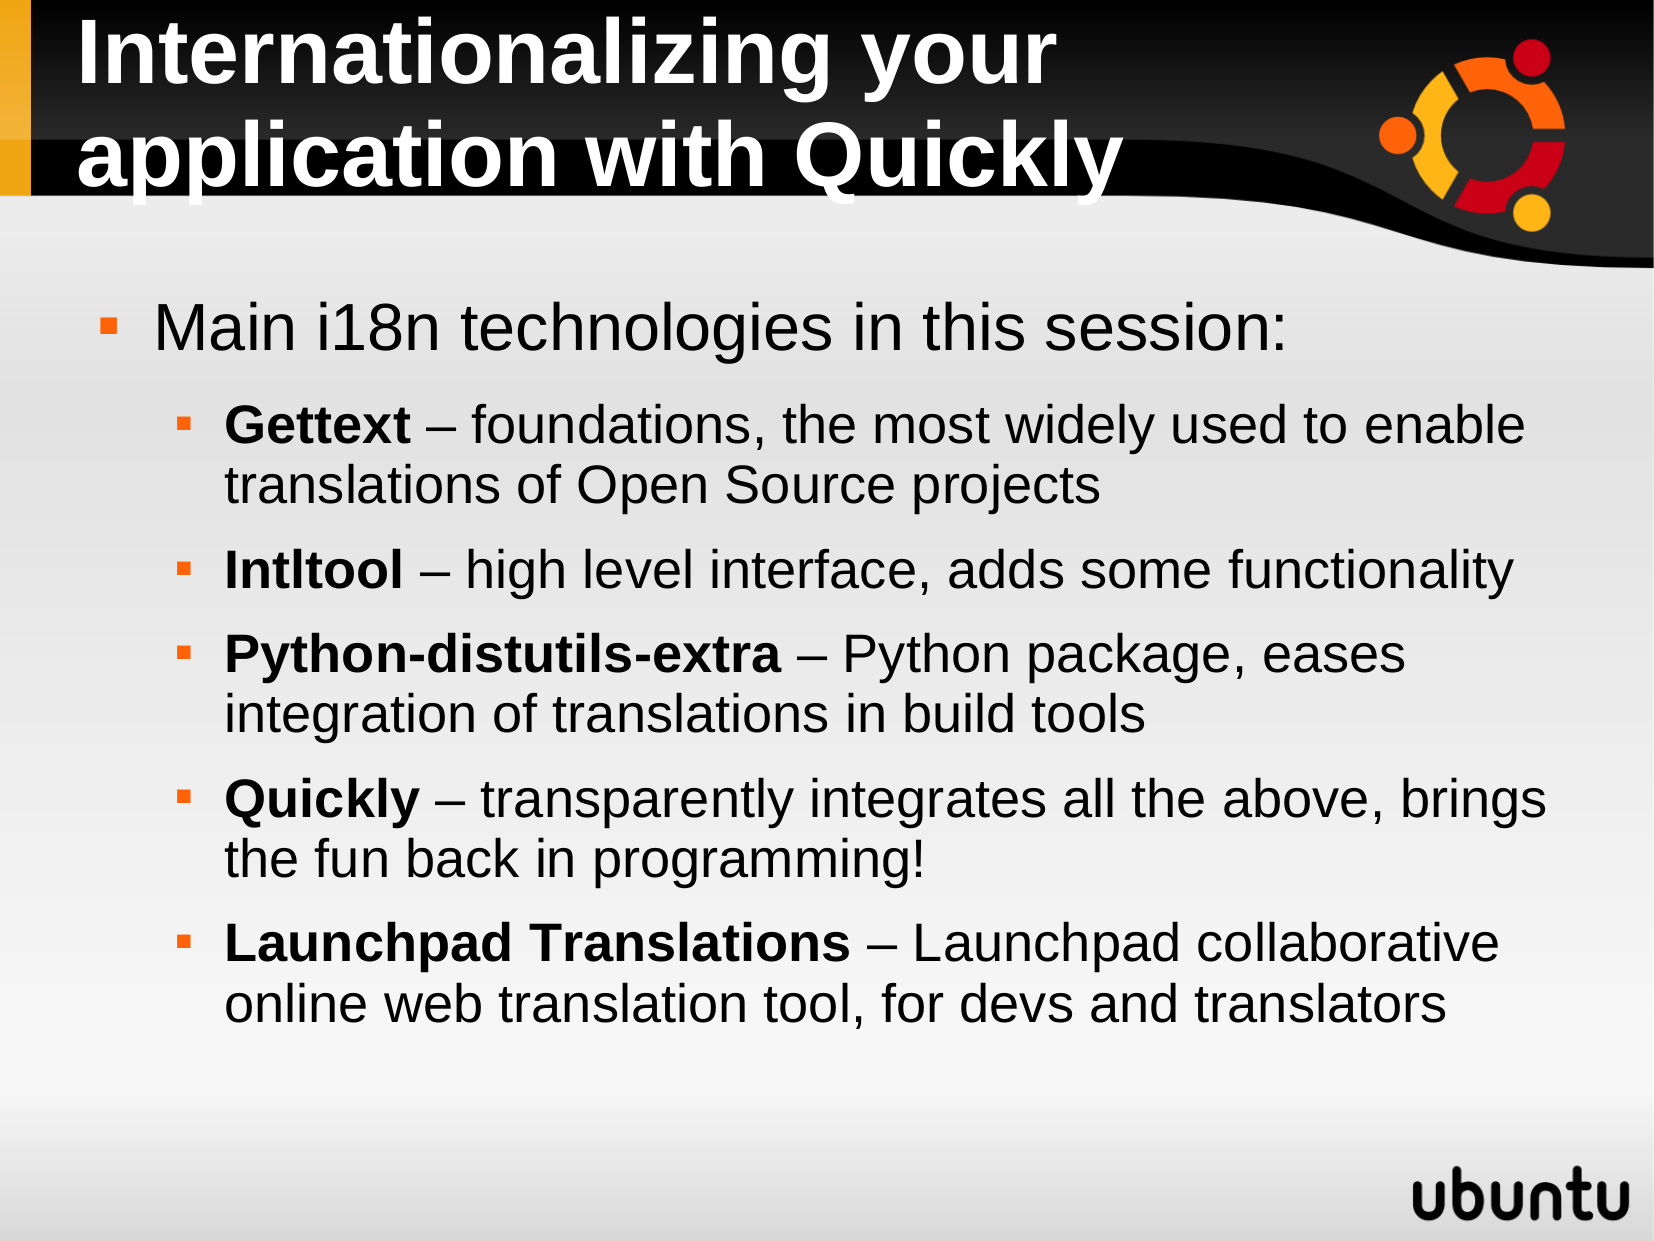

# Internationalizing your application with Quickly
Main i18n technologies in this session:
Gettext – foundations, the most widely used to enable translations of Open Source projects
Intltool – high level interface, adds some functionality
Python-distutils-extra – Python package, eases integration of translations in build tools
Quickly – transparently integrates all the above, brings the fun back in programming!
Launchpad Translations – Launchpad collaborative online web translation tool, for devs and translators